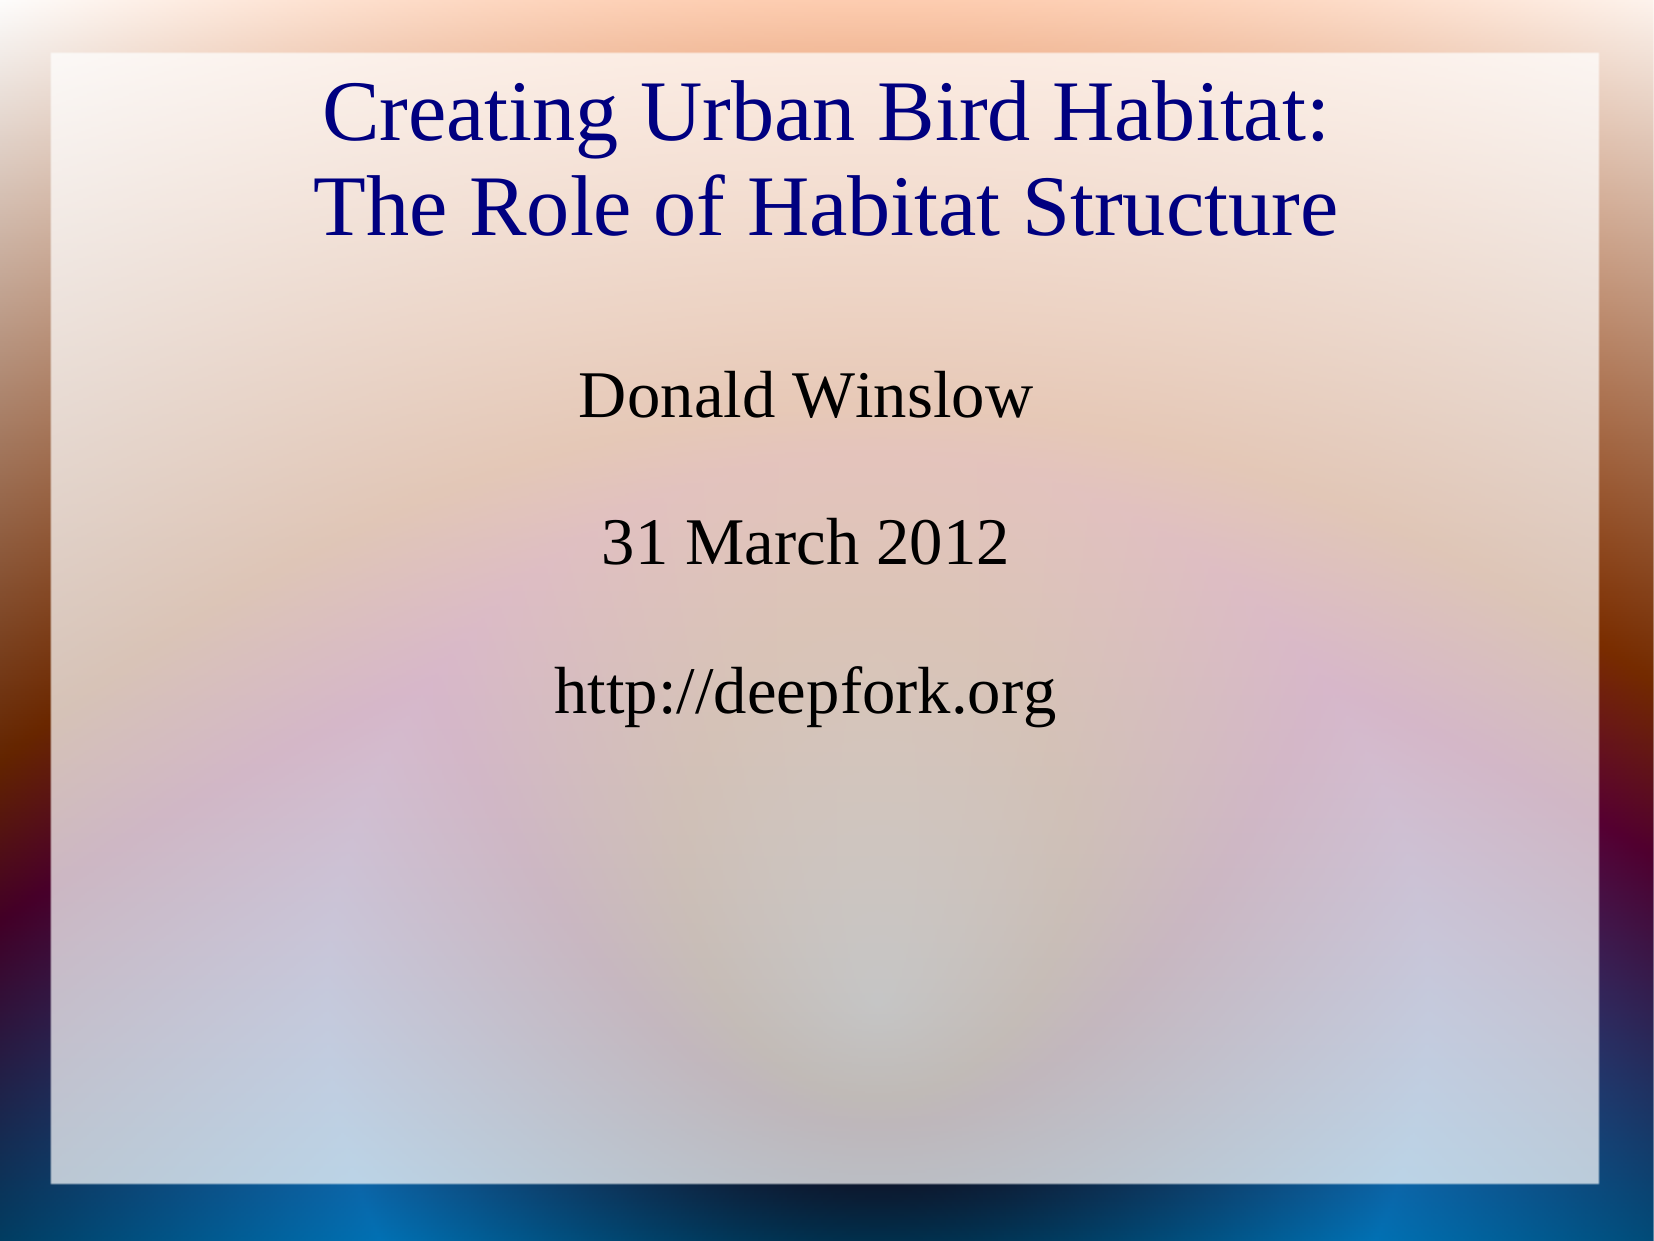

# Creating Urban Bird Habitat: The Role of Habitat Structure
Donald Winslow
31 March 2012
http://deepfork.org